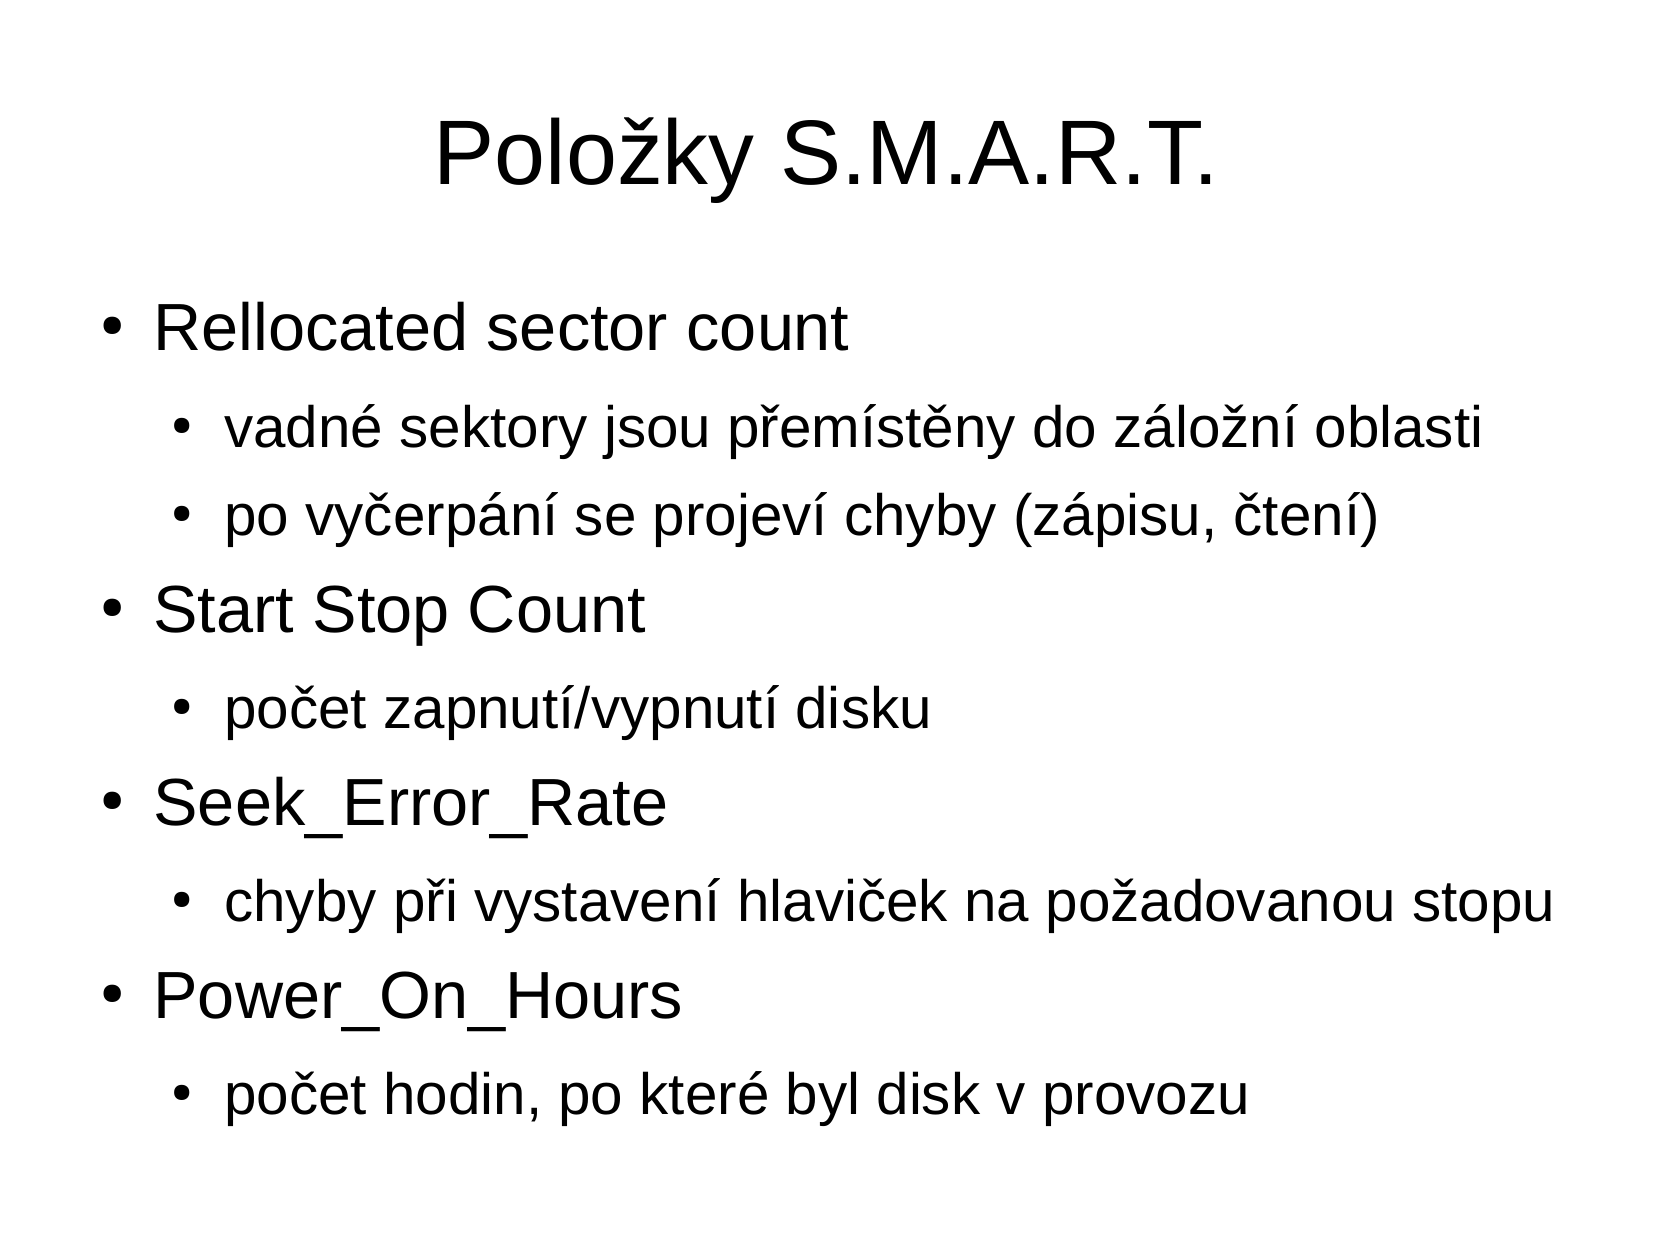

# Položky S.M.A.R.T.
Rellocated sector count
vadné sektory jsou přemístěny do záložní oblasti
po vyčerpání se projeví chyby (zápisu, čtení)
Start Stop Count
počet zapnutí/vypnutí disku
Seek_Error_Rate
chyby při vystavení hlaviček na požadovanou stopu
Power_On_Hours
počet hodin, po které byl disk v provozu